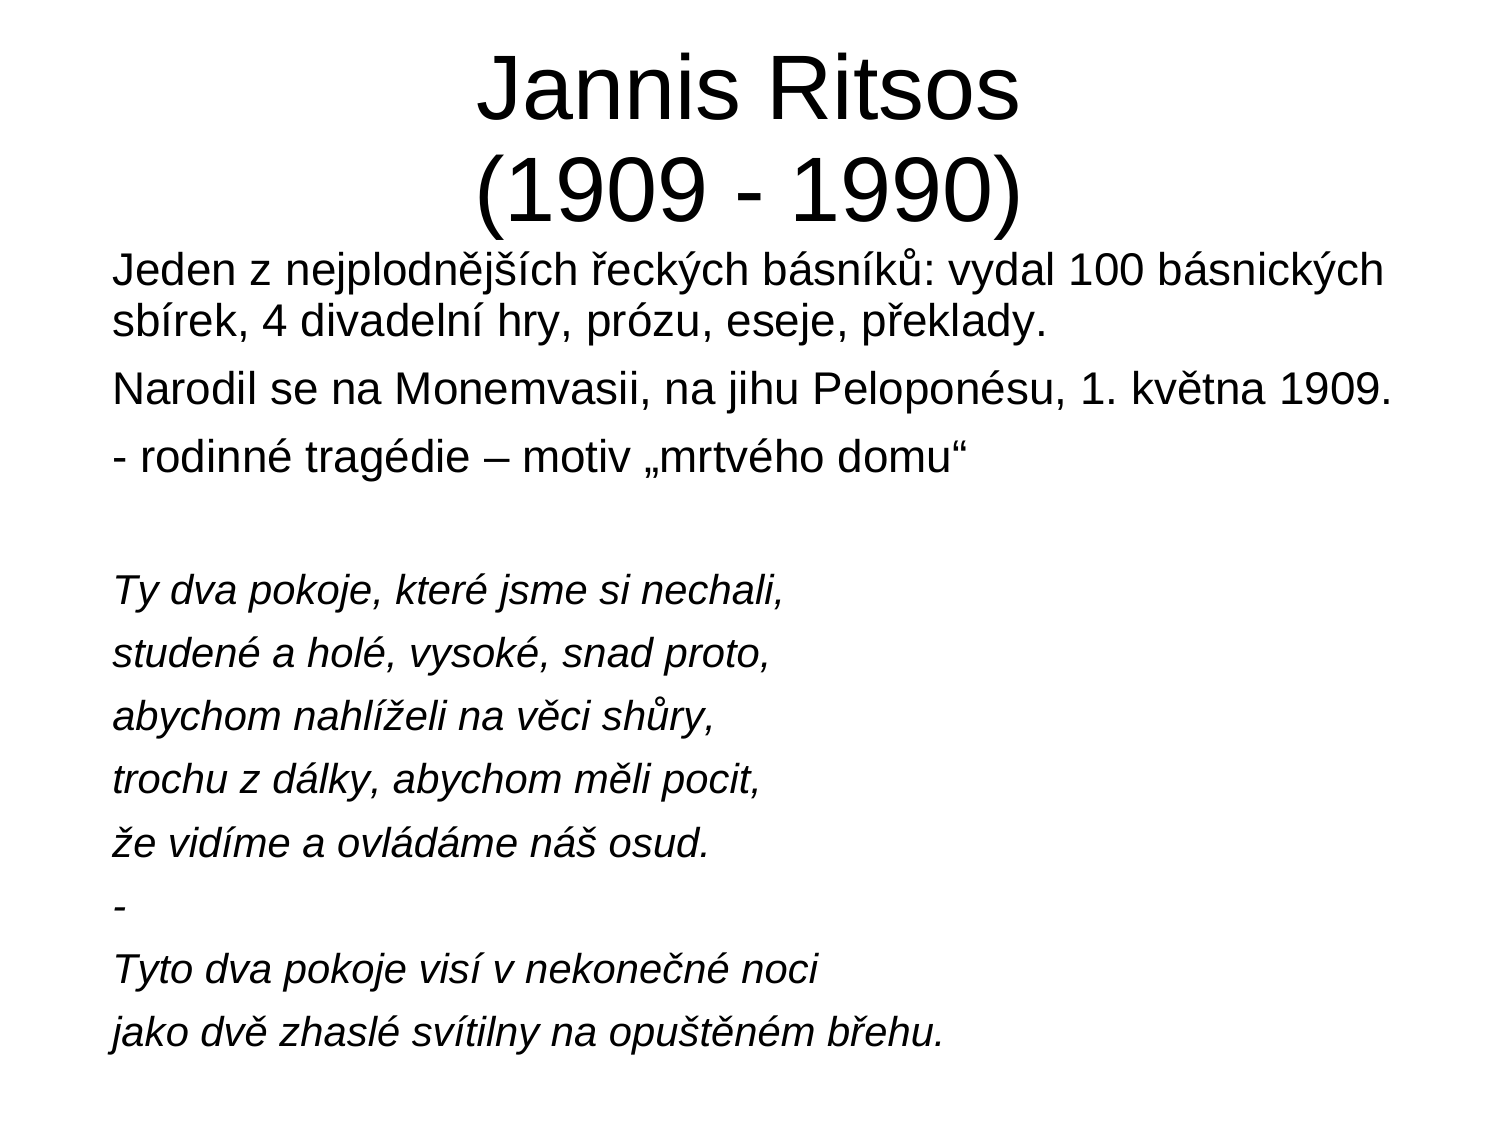

# Jannis Ritsos (1909 - 1990)
Jeden z nejplodnějších řeckých básníků: vydal 100 básnických sbírek, 4 divadelní hry, prózu, eseje, překlady.
Narodil se na Monemvasii, na jihu Peloponésu, 1. května 1909.
- rodinné tragédie – motiv „mrtvého domu“
Ty dva pokoje, které jsme si nechali,
studené a holé, vysoké, snad proto,
abychom nahlíželi na věci shůry,
trochu z dálky, abychom měli pocit,
že vidíme a ovládáme náš osud.
-
Tyto dva pokoje visí v nekonečné noci
jako dvě zhaslé svítilny na opuštěném břehu.
( báseň Mrtvý dům ze sbírky Čtvrtý rozměr)